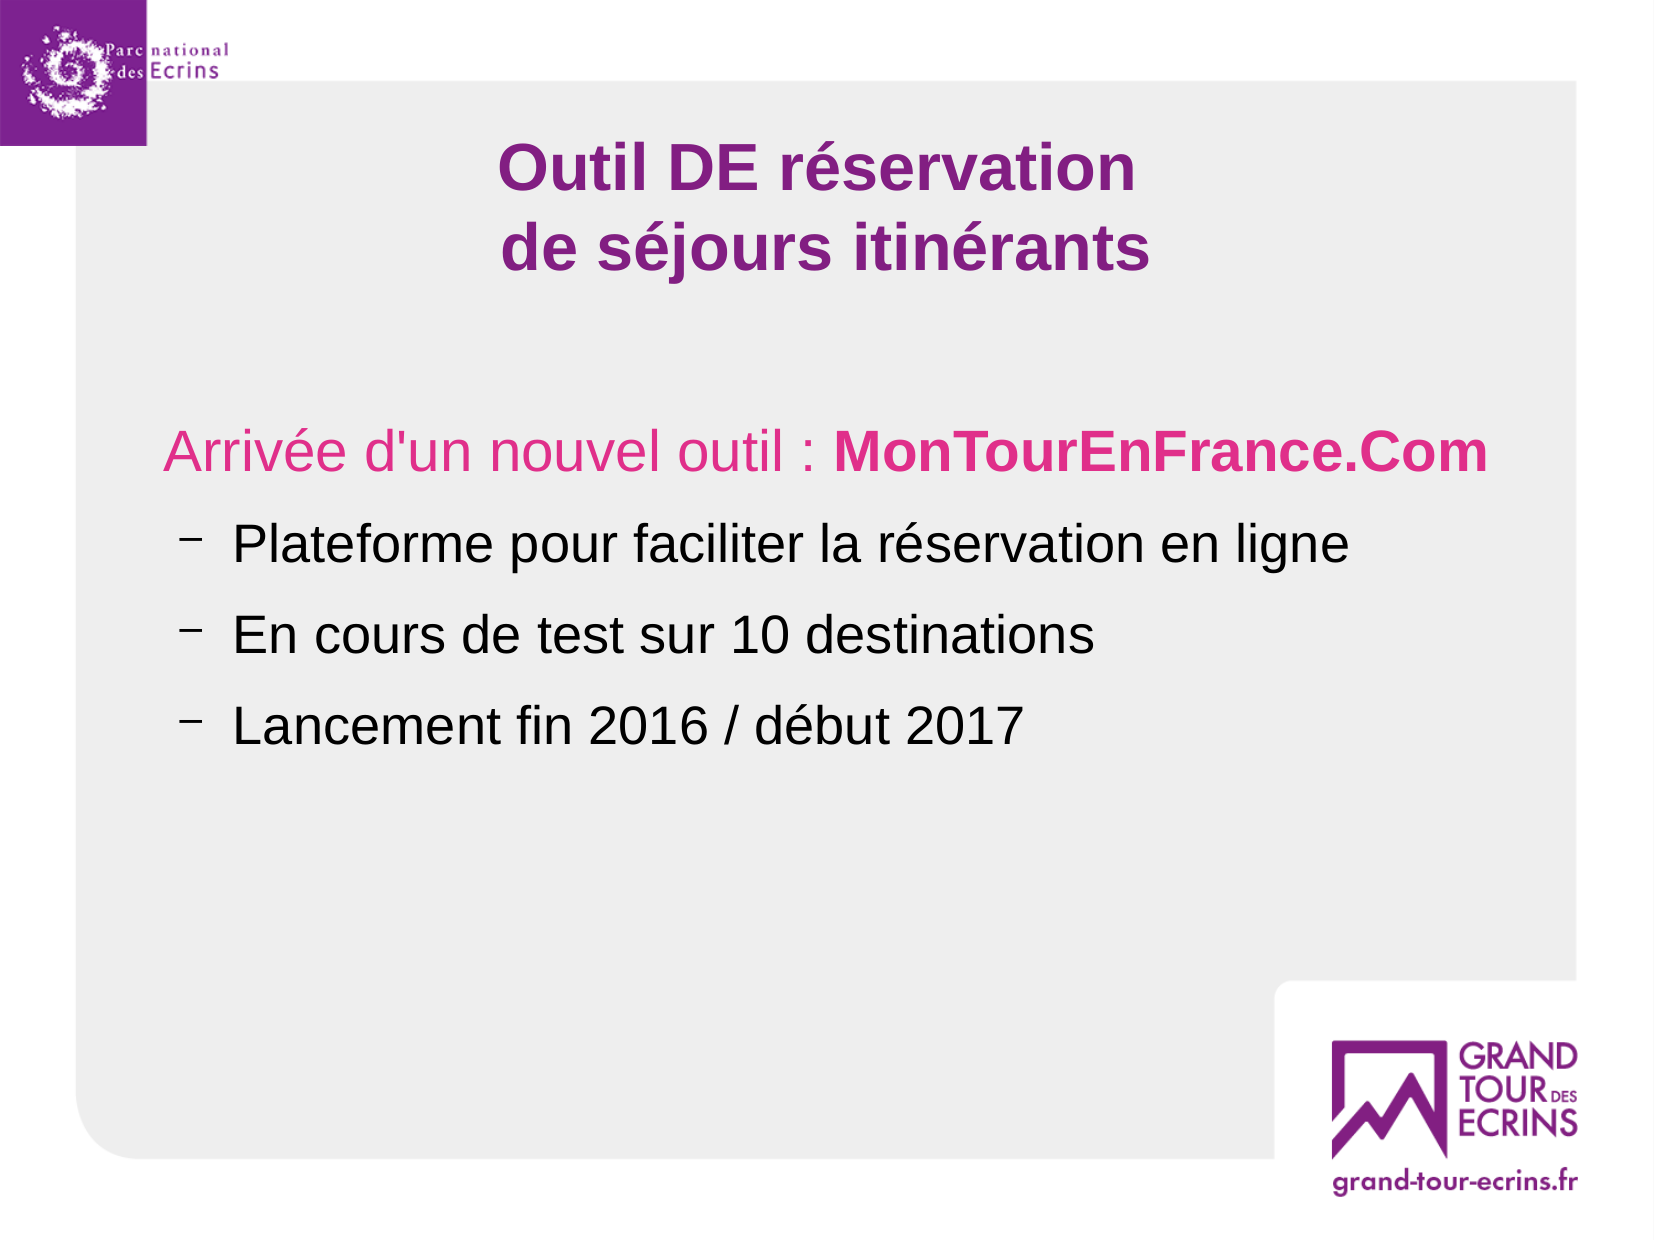

# Outil DE réservation de séjours itinérants
Arrivée d'un nouvel outil : MonTourEnFrance.Com
Plateforme pour faciliter la réservation en ligne
En cours de test sur 10 destinations
Lancement fin 2016 / début 2017